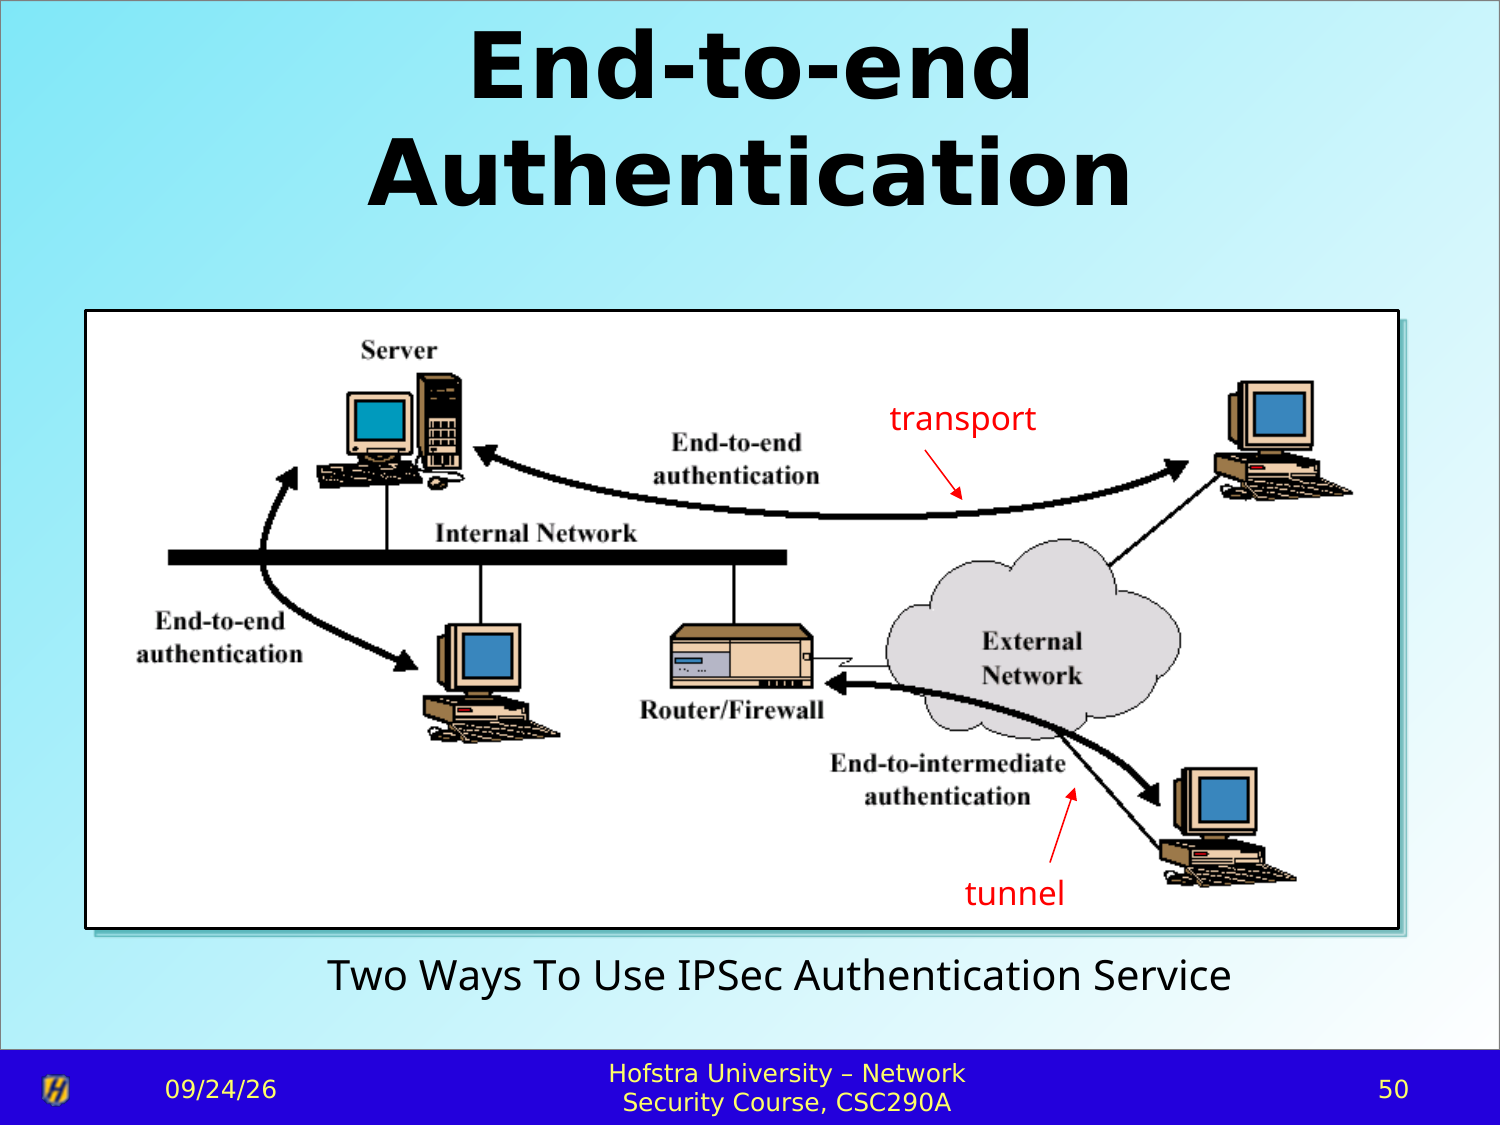

# End-to-end Authentication
transport
tunnel
Two Ways To Use IPSec Authentication Service
50